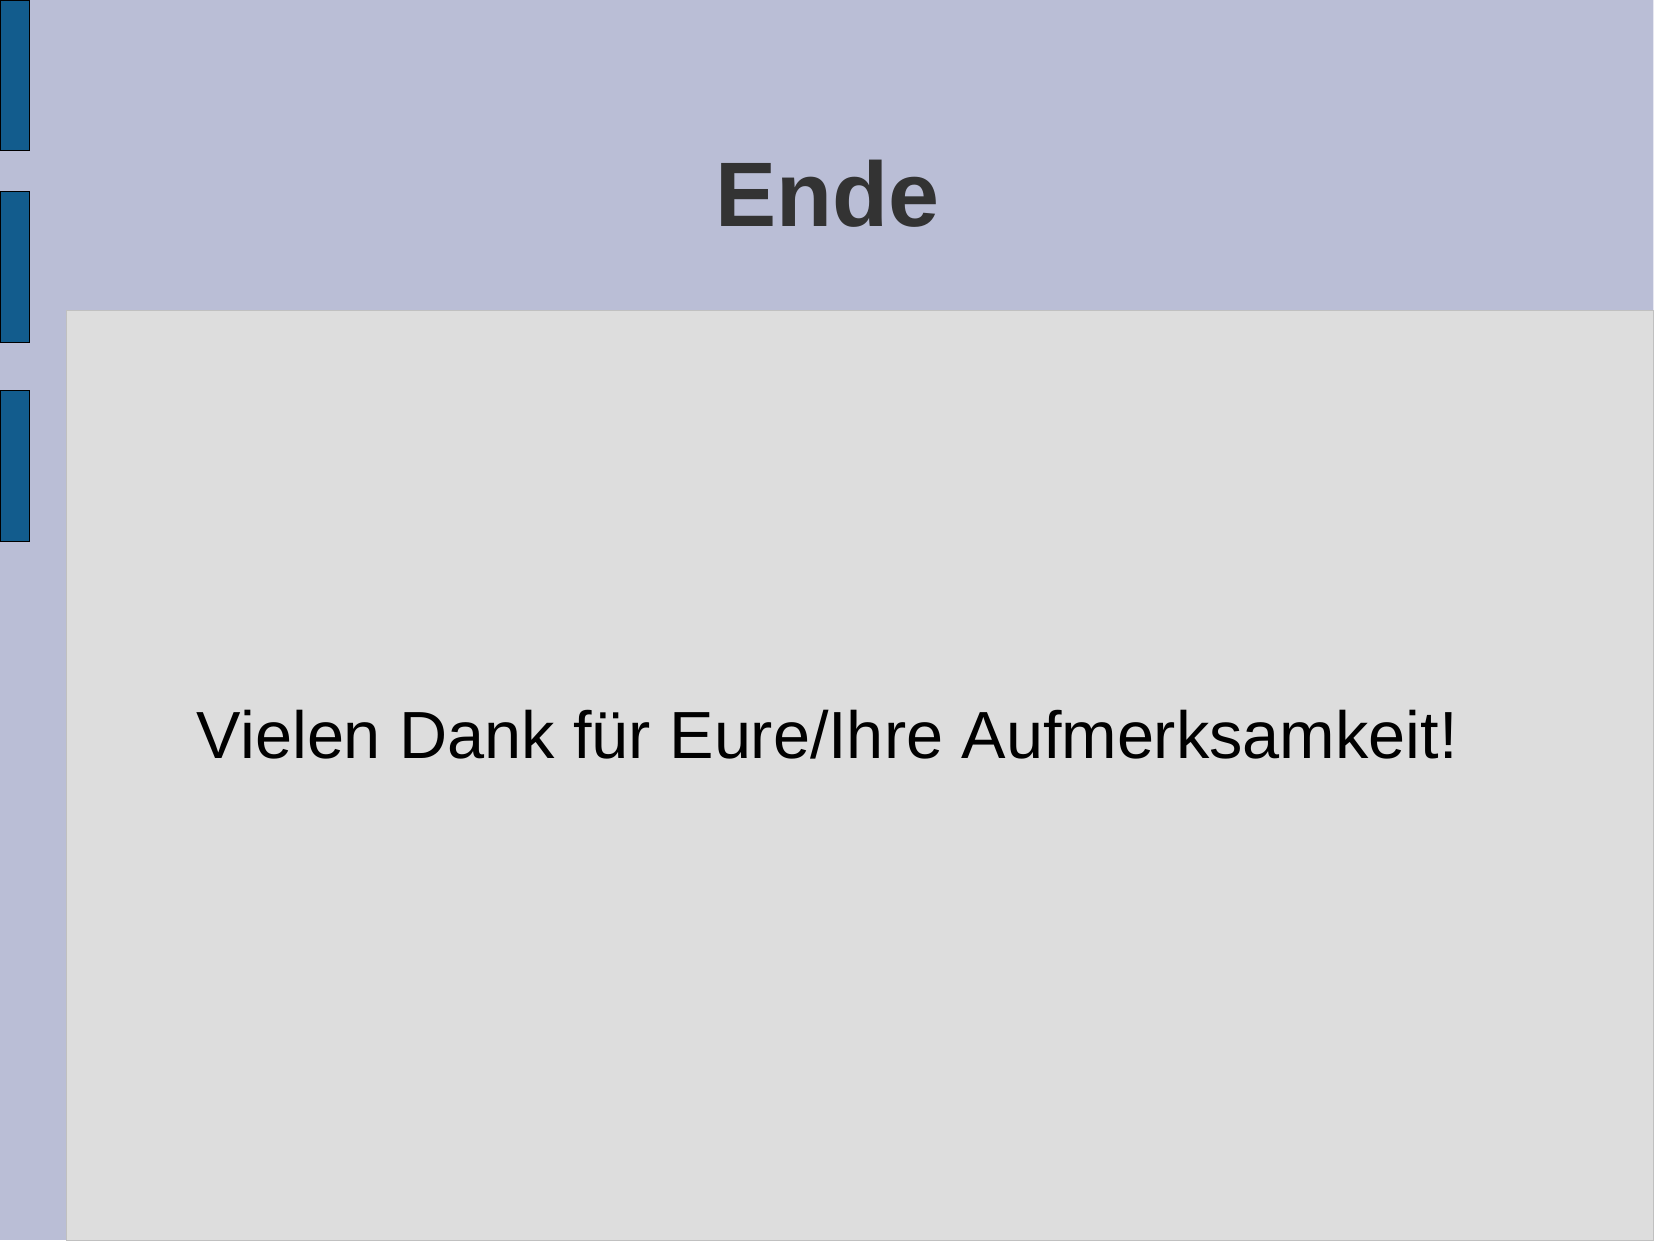

# Ende
Vielen Dank für Eure/Ihre Aufmerksamkeit!